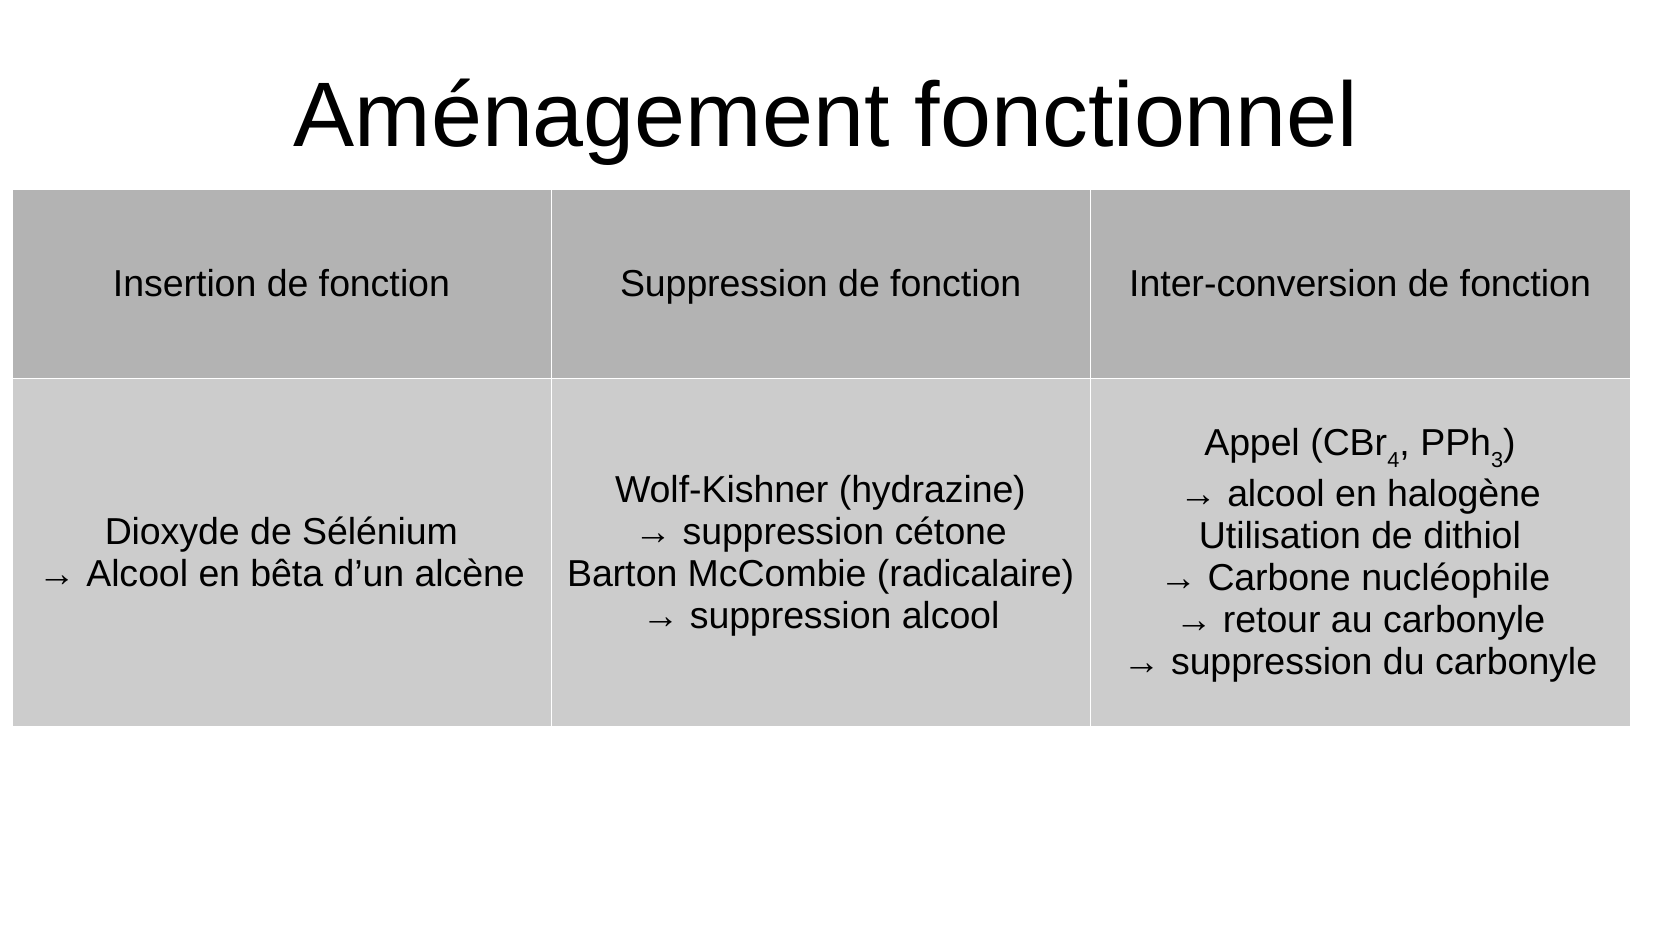

# Aménagement fonctionnel
| Insertion de fonction | Suppression de fonction | Inter-conversion de fonction |
| --- | --- | --- |
| Dioxyde de Sélénium → Alcool en bêta d’un alcène | Wolf-Kishner (hydrazine) → suppression cétone Barton McCombie (radicalaire) → suppression alcool | Appel (CBr4, PPh3) → alcool en halogène Utilisation de dithiol → Carbone nucléophile → retour au carbonyle → suppression du carbonyle |